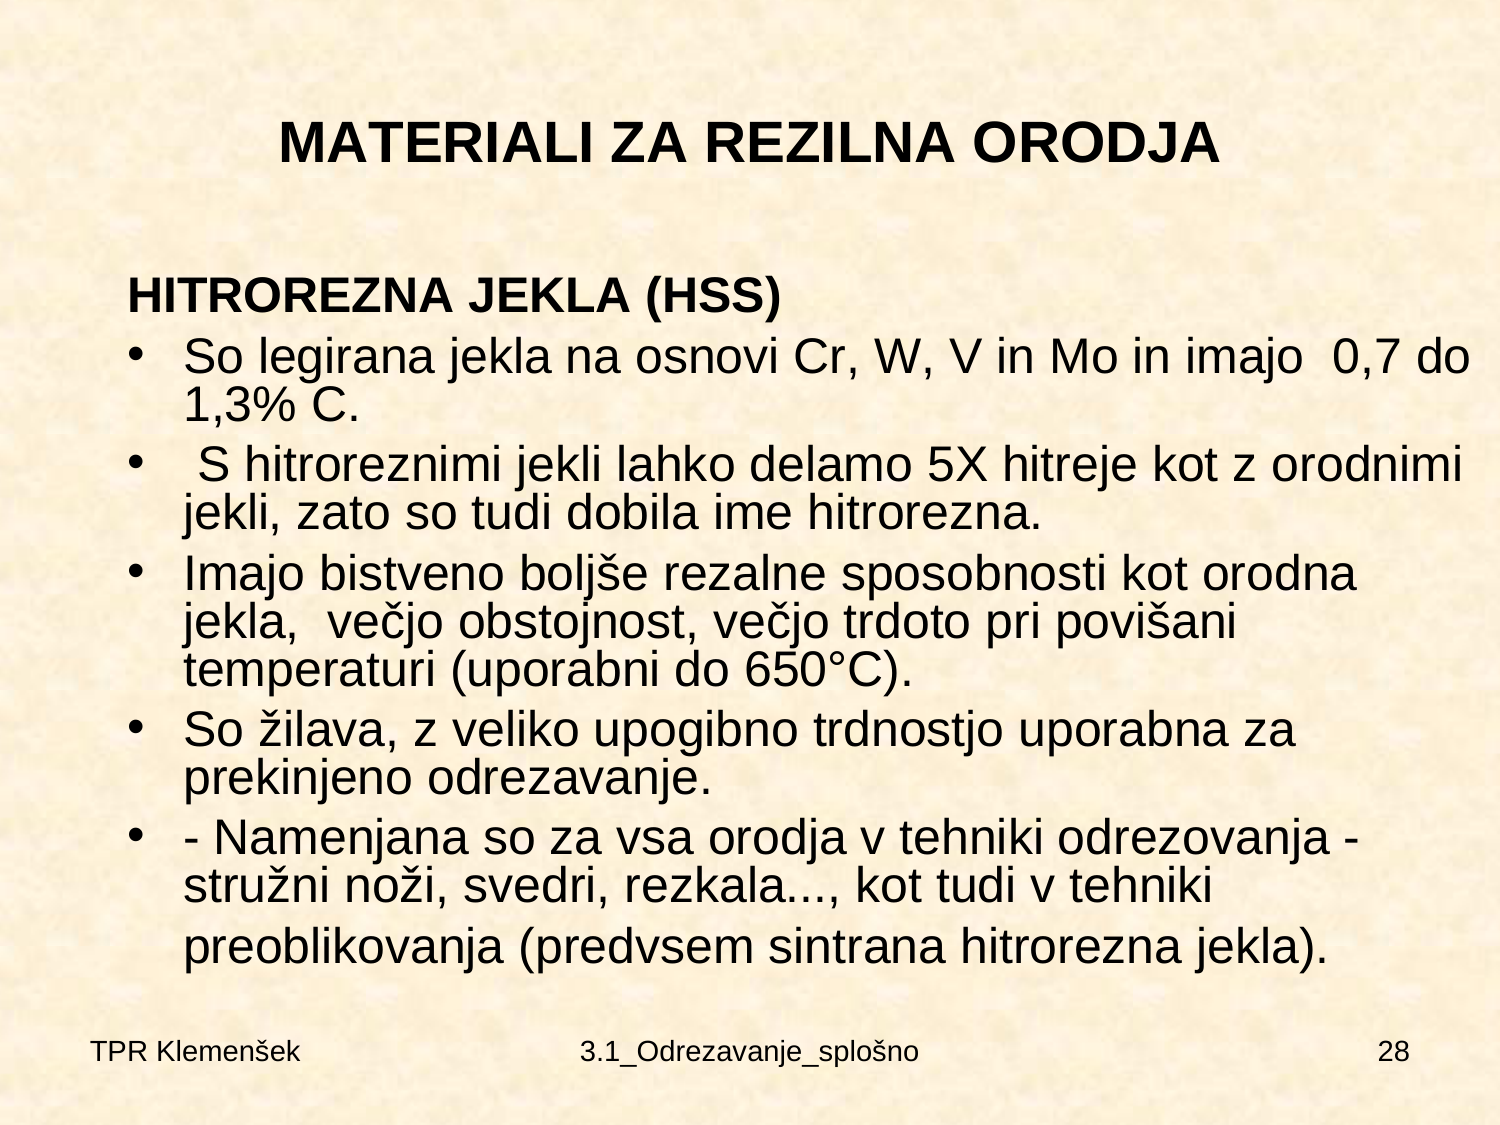

MATERIALI ZA REZILNA ORODJA
# HITROREZNA JEKLA (HSS)
So legirana jekla na osnovi Cr, W, V in Mo in imajo 0,7 do 1,3% C.
 S hitroreznimi jekli lahko delamo 5X hitreje kot z orodnimi jekli, zato so tudi dobila ime hitrorezna.
Imajo bistveno boljše rezalne sposobnosti kot orodna jekla, večjo obstojnost, večjo trdoto pri povišani temperaturi (uporabni do 650°C).
So žilava, z veliko upogibno trdnostjo uporabna za prekinjeno odrezavanje.
- Namenjana so za vsa orodja v tehniki odrezovanja - stružni noži, svedri, rezkala..., kot tudi v tehniki
 preoblikovanja (predvsem sintrana hitrorezna jekla).
TPR Klemenšek
3.1_Odrezavanje_splošno
28